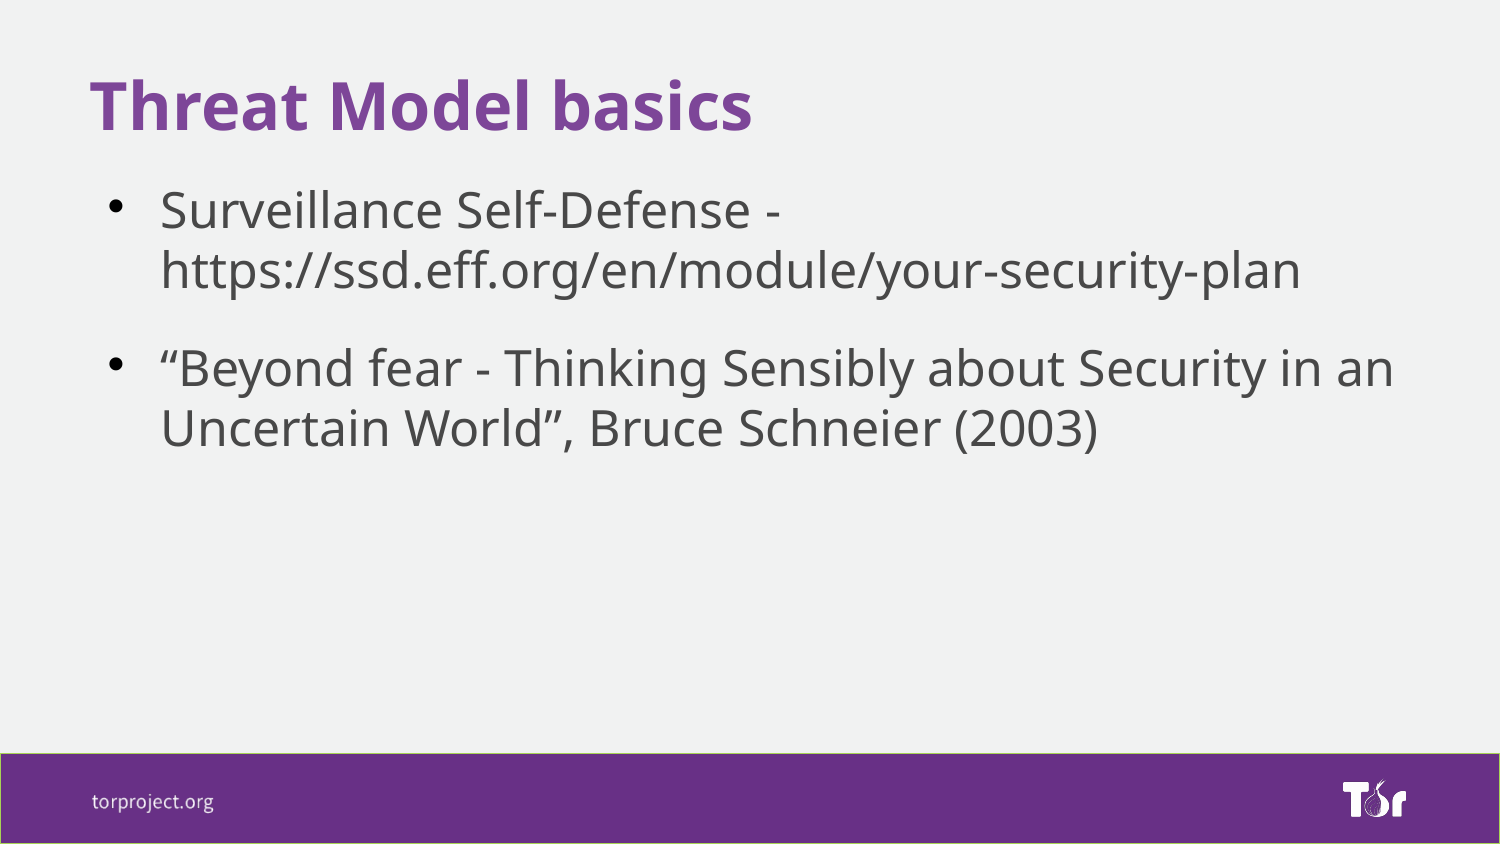

Threat Model basics
Surveillance Self-Defense - https://ssd.eff.org/en/module/your-security-plan
“Beyond fear - Thinking Sensibly about Security in an Uncertain World”, Bruce Schneier (2003)